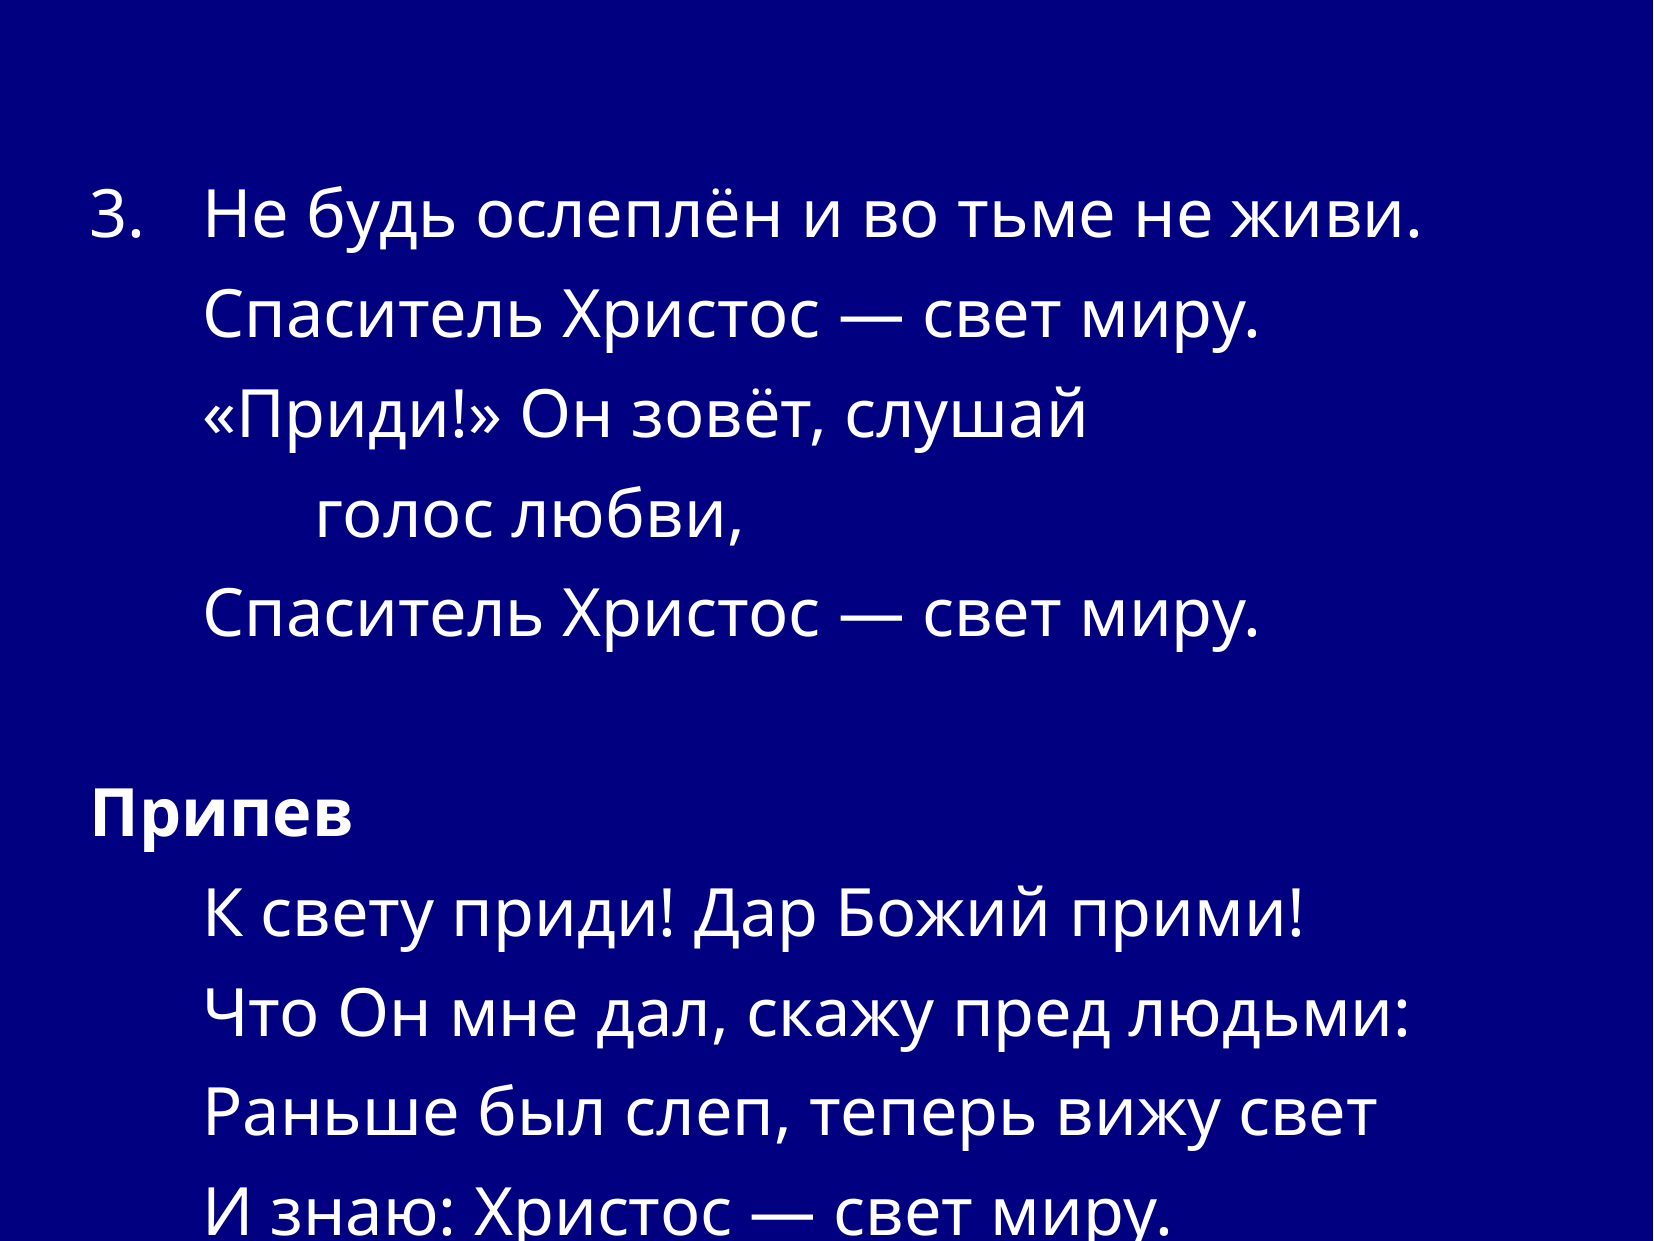

3.	Не будь ослеплён и во тьме не живи.
	Спаситель Христос — свет миру.
	«Приди!» Он зовёт, слушай
		голос любви,
	Спаситель Христос — свет миру.
Припев
	К свету приди! Дар Божий прими!
	Что Он мне дал, скажу пред людьми:
	Раньше был слеп, теперь вижу свет
	И знаю: Христос — свет миру.